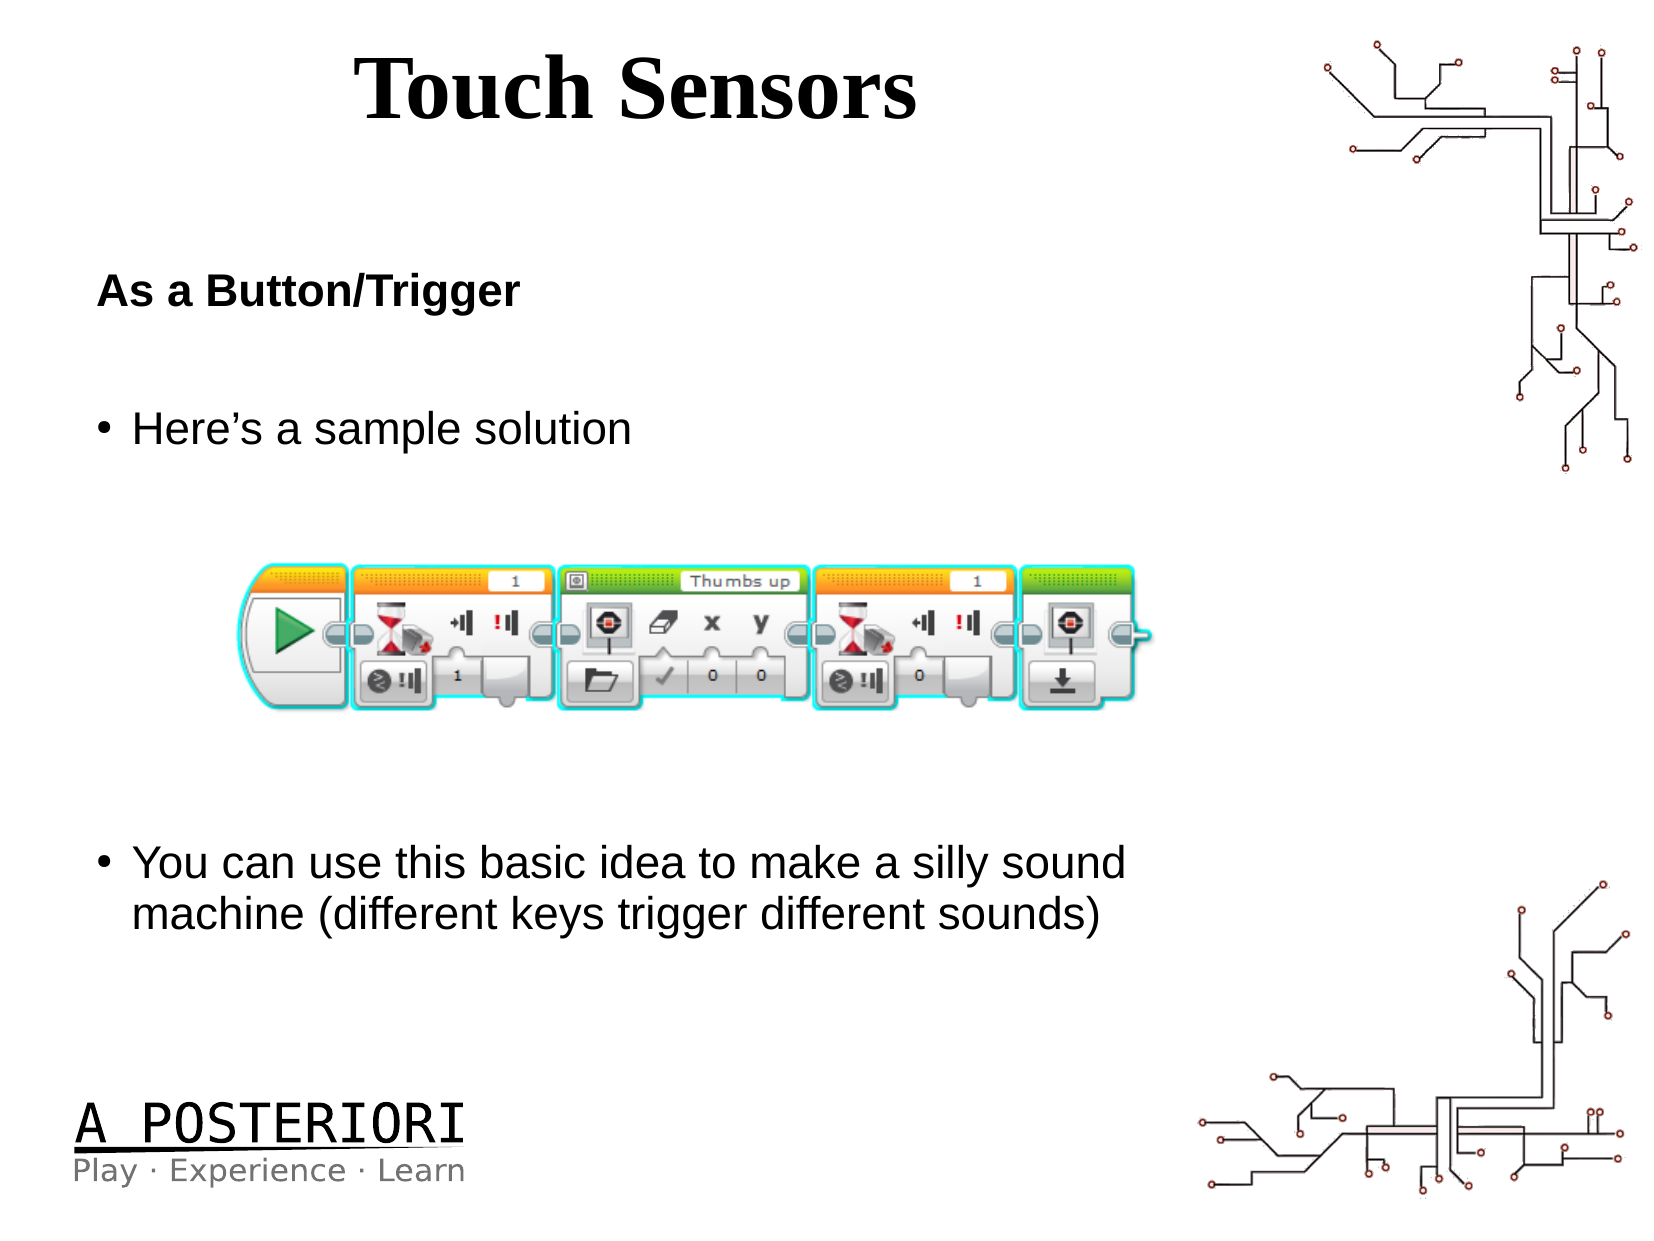

# Touch Sensors
As a Button/Trigger
Here’s a sample solution
You can use this basic idea to make a silly sound machine (different keys trigger different sounds)